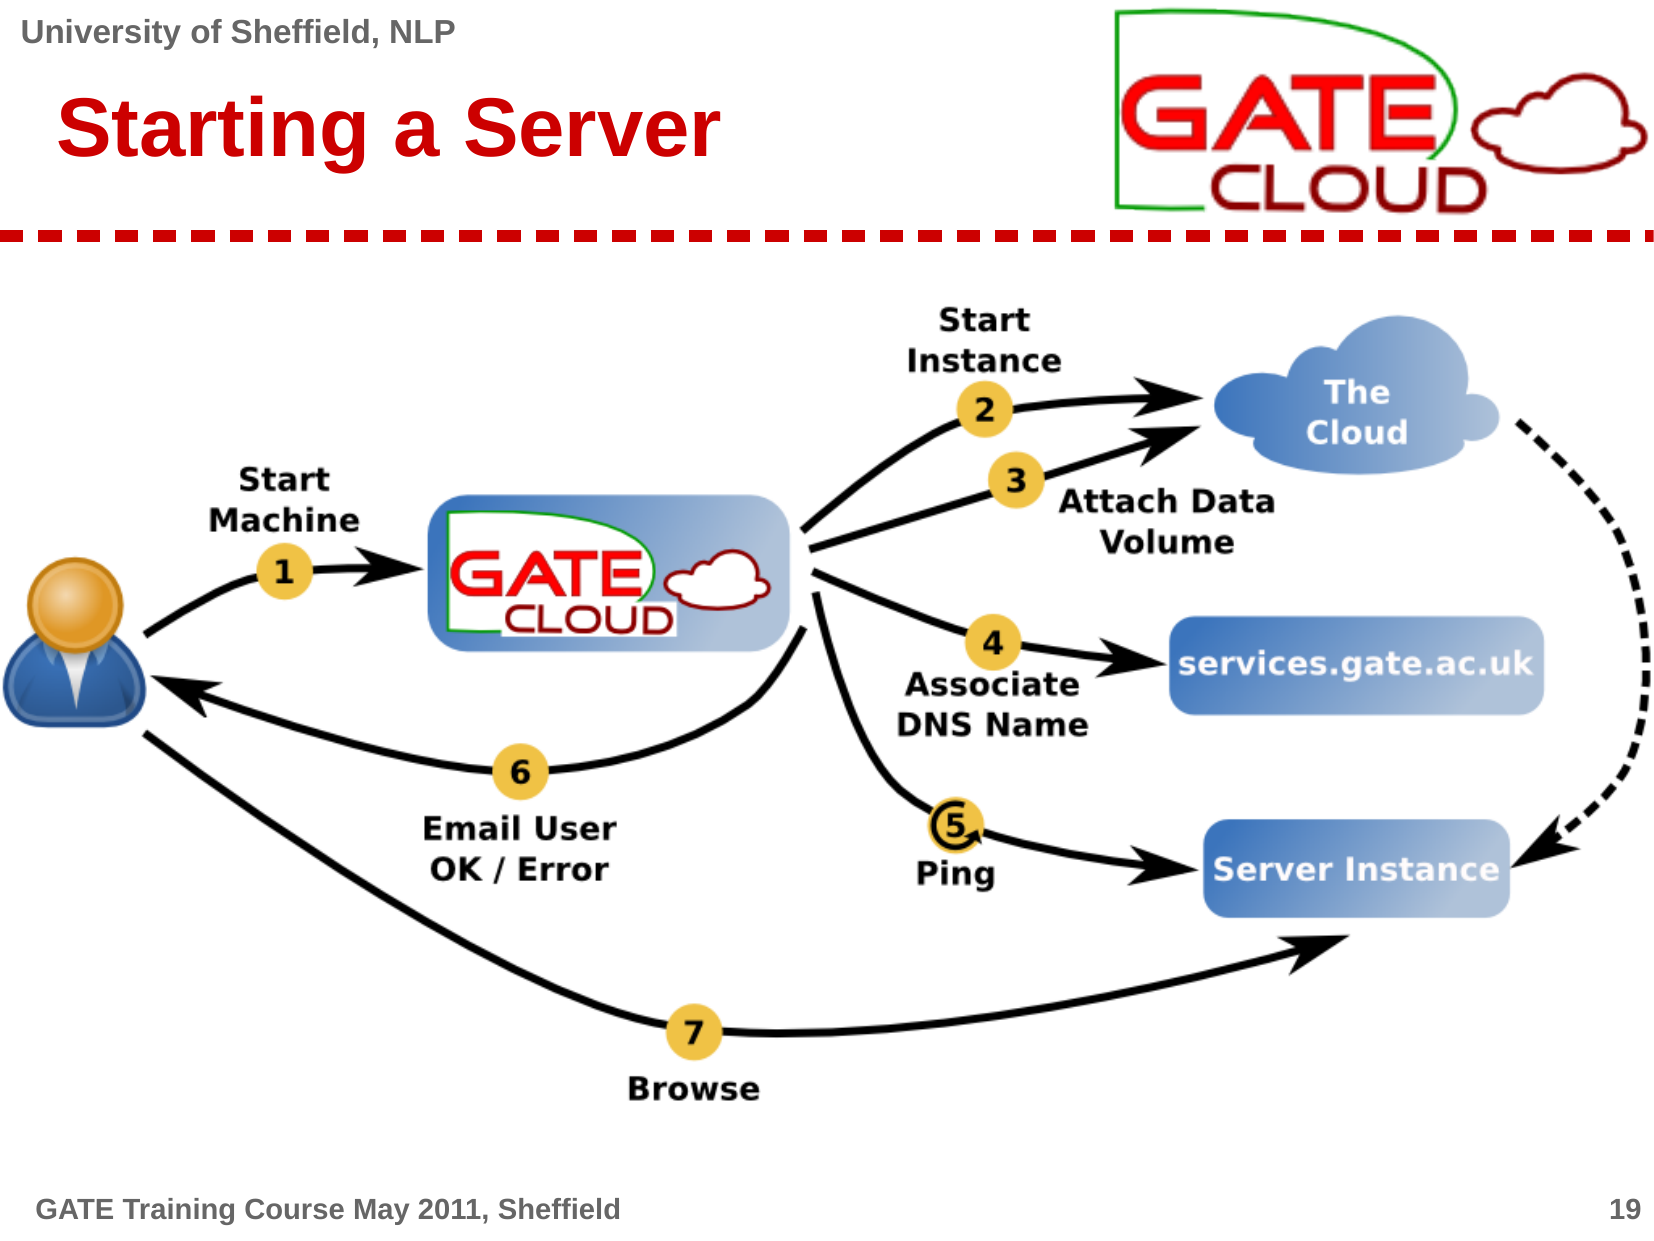

# Starting a Server
GATE Training Course May 2011, Sheffield
19